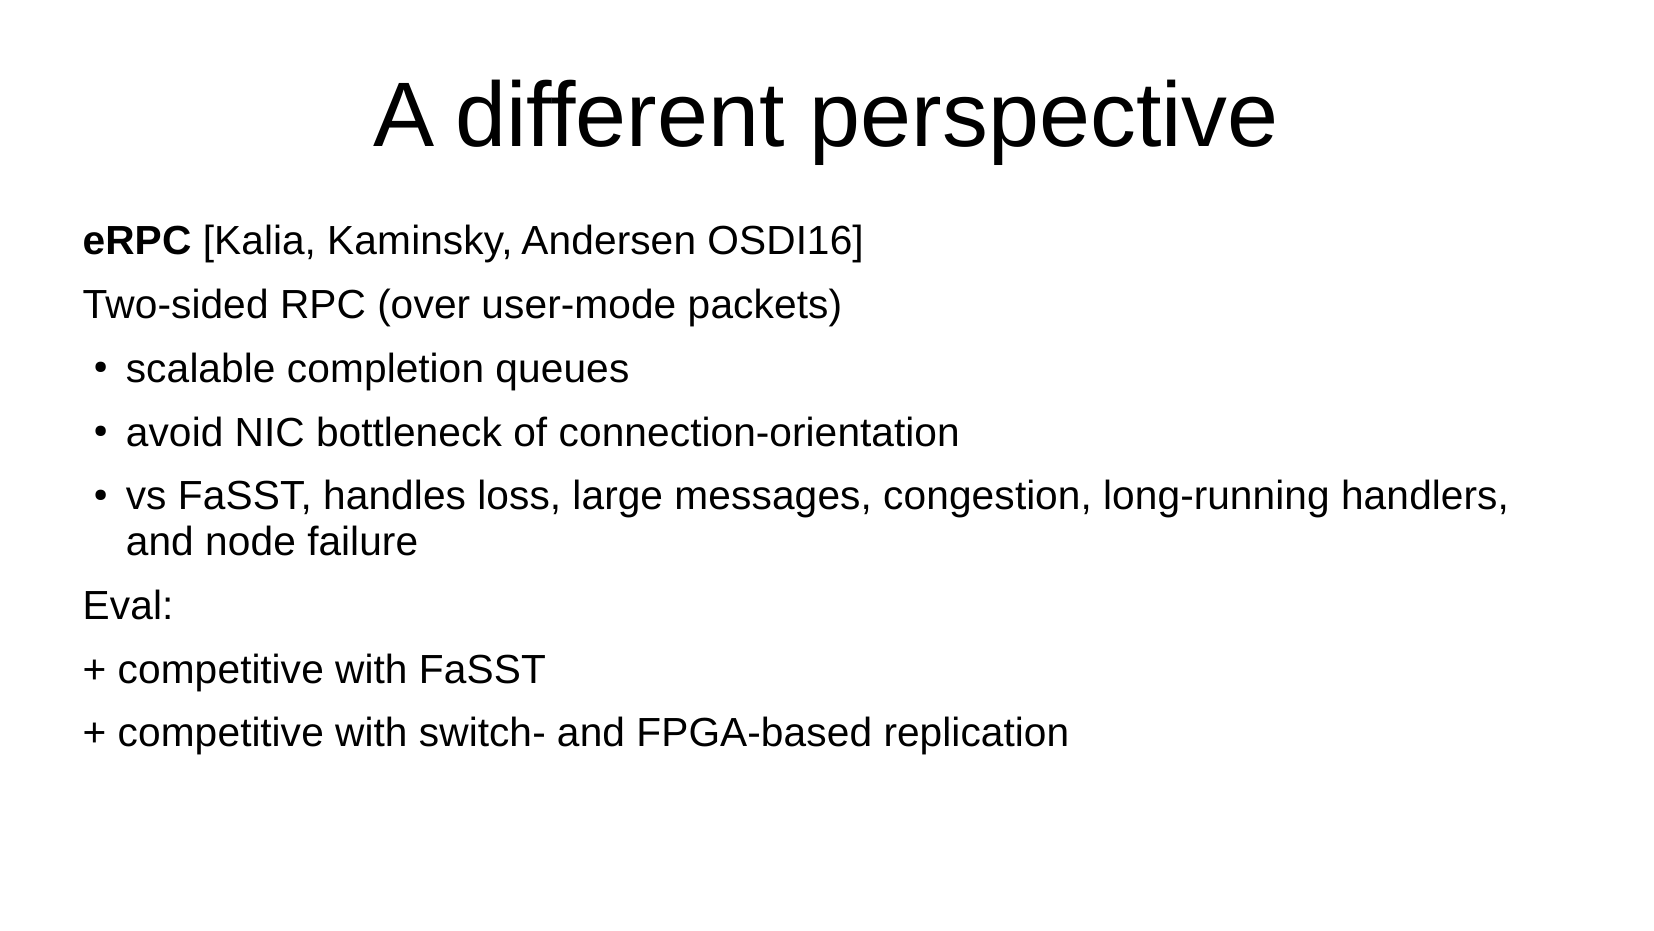

# A different perspective
eRPC [Kalia, Kaminsky, Andersen OSDI16]
Two-sided RPC (over user-mode packets)
scalable completion queues
avoid NIC bottleneck of connection-orientation
vs FaSST, handles loss, large messages, congestion, long-running handlers, and node failure
Eval:
+ competitive with FaSST
+ competitive with switch- and FPGA-based replication